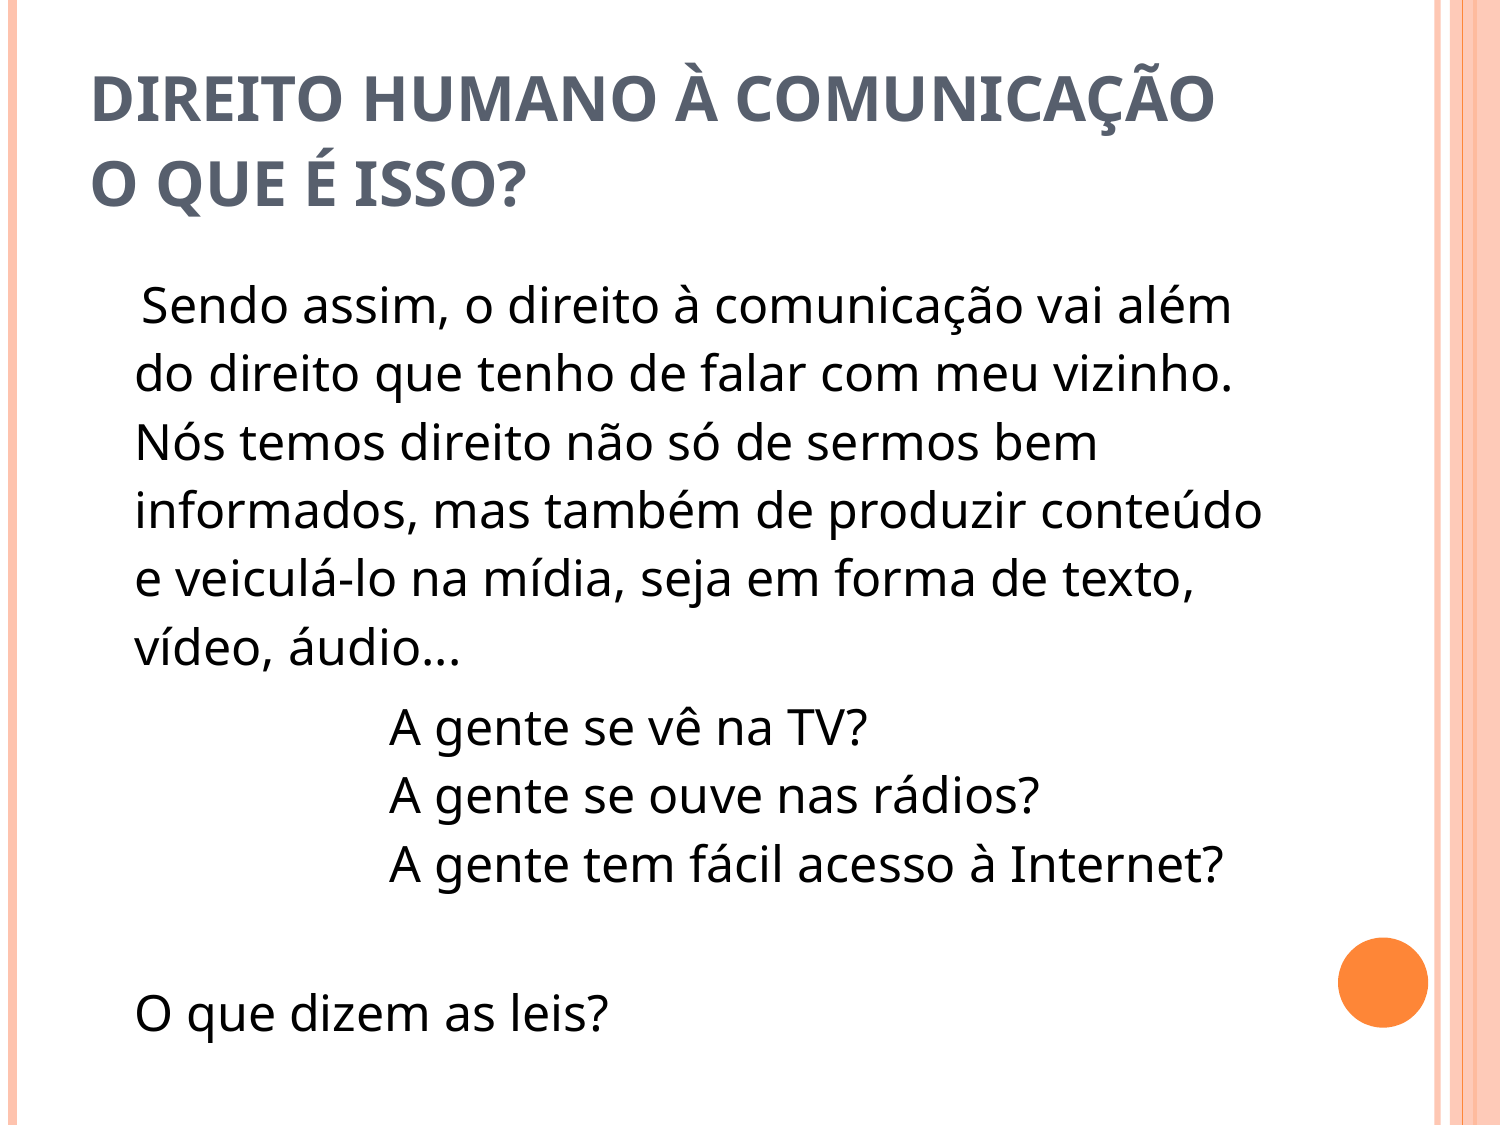

# DIREITO HUMANO À COMUNICAÇÃO O QUE É ISSO?
 Sendo assim, o direito à comunicação vai além do direito que tenho de falar com meu vizinho.
Nós temos direito não só de sermos bem informados, mas também de produzir conteúdo e veiculá-lo na mídia, seja em forma de texto, vídeo, áudio...
			A gente se vê na TV?
		A gente se ouve nas rádios?
		A gente tem fácil acesso à Internet?
O que dizem as leis?